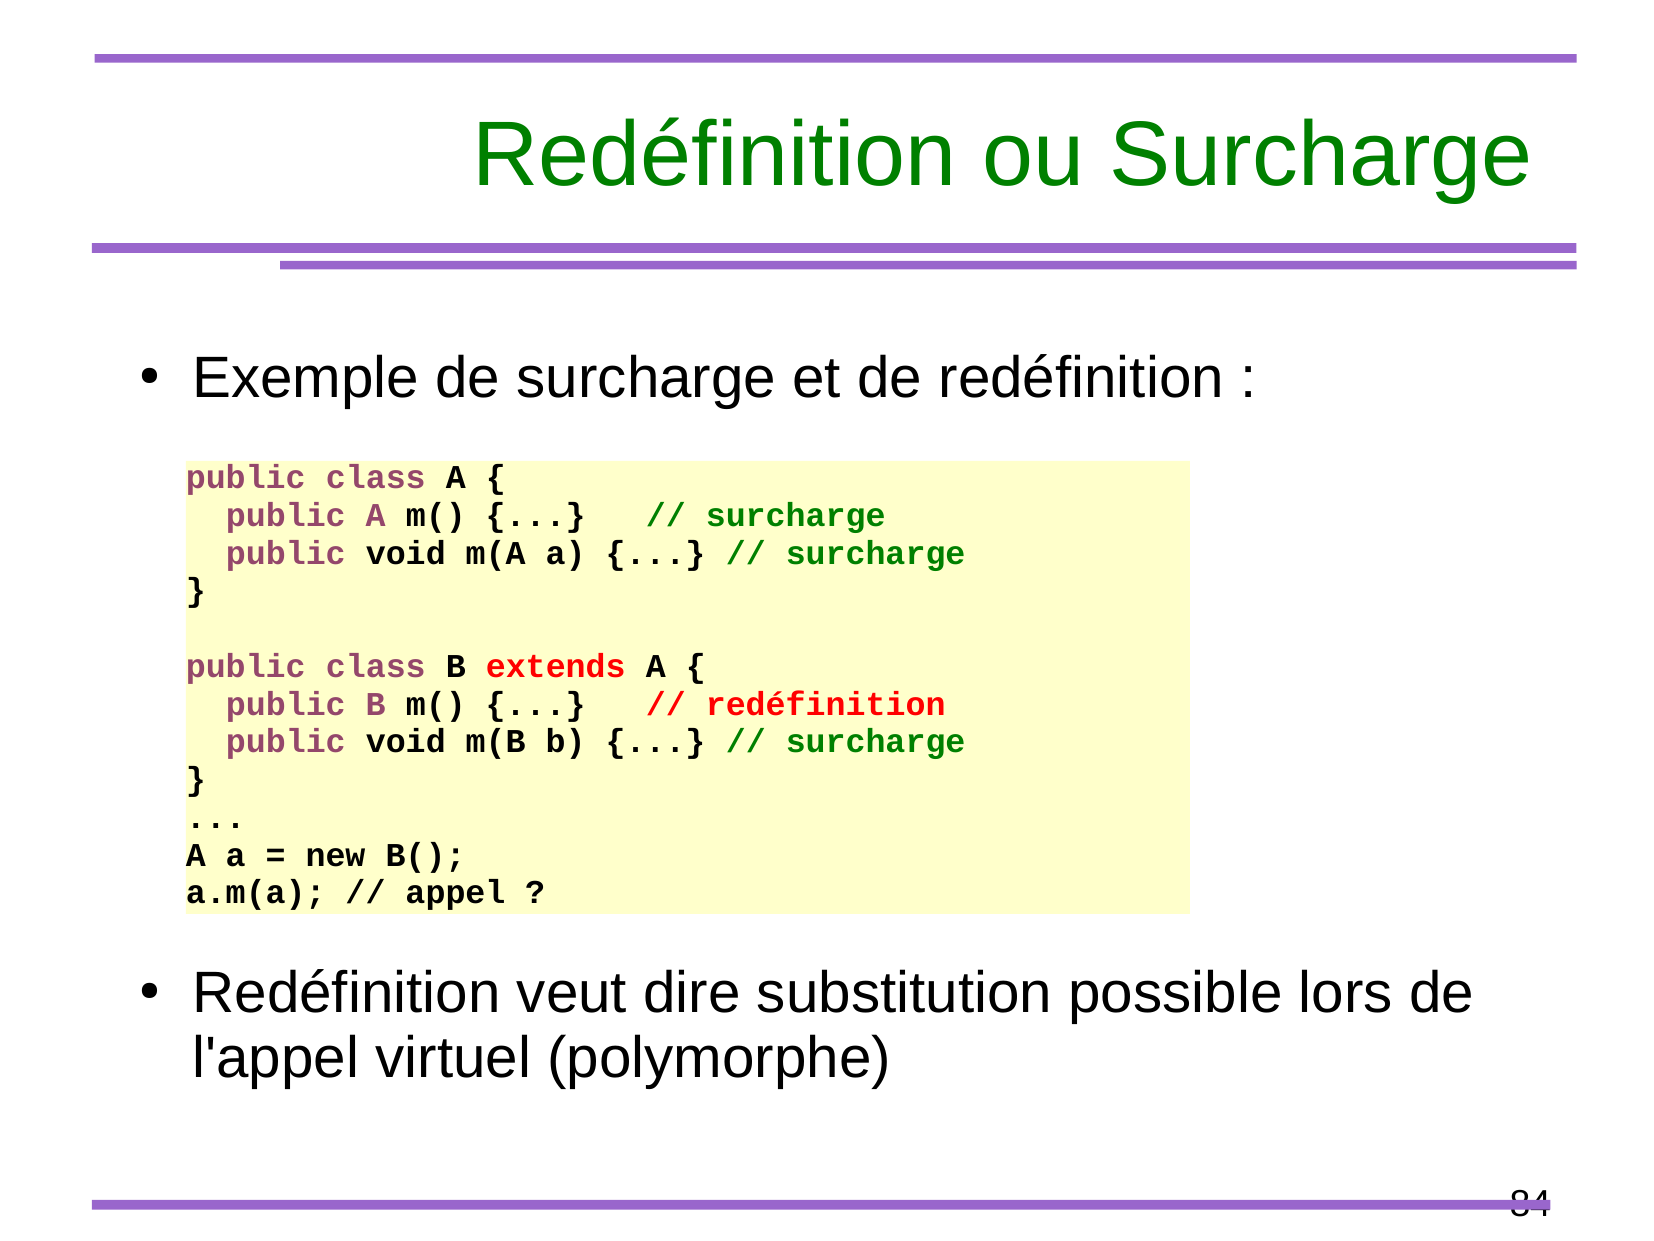

# Redéfinition ou Surcharge
Exemple de surcharge et de redéfinition :
Redéfinition veut dire substitution possible lors de l'appel virtuel (polymorphe)
public class A {
 public A m() {...} // surcharge
 public void m(A a) {...} // surcharge
}
public class B extends A {
 public B m() {...} // redéfinition
 public void m(B b) {...} // surcharge
}
...
A a = new B();
a.m(a); // appel ?